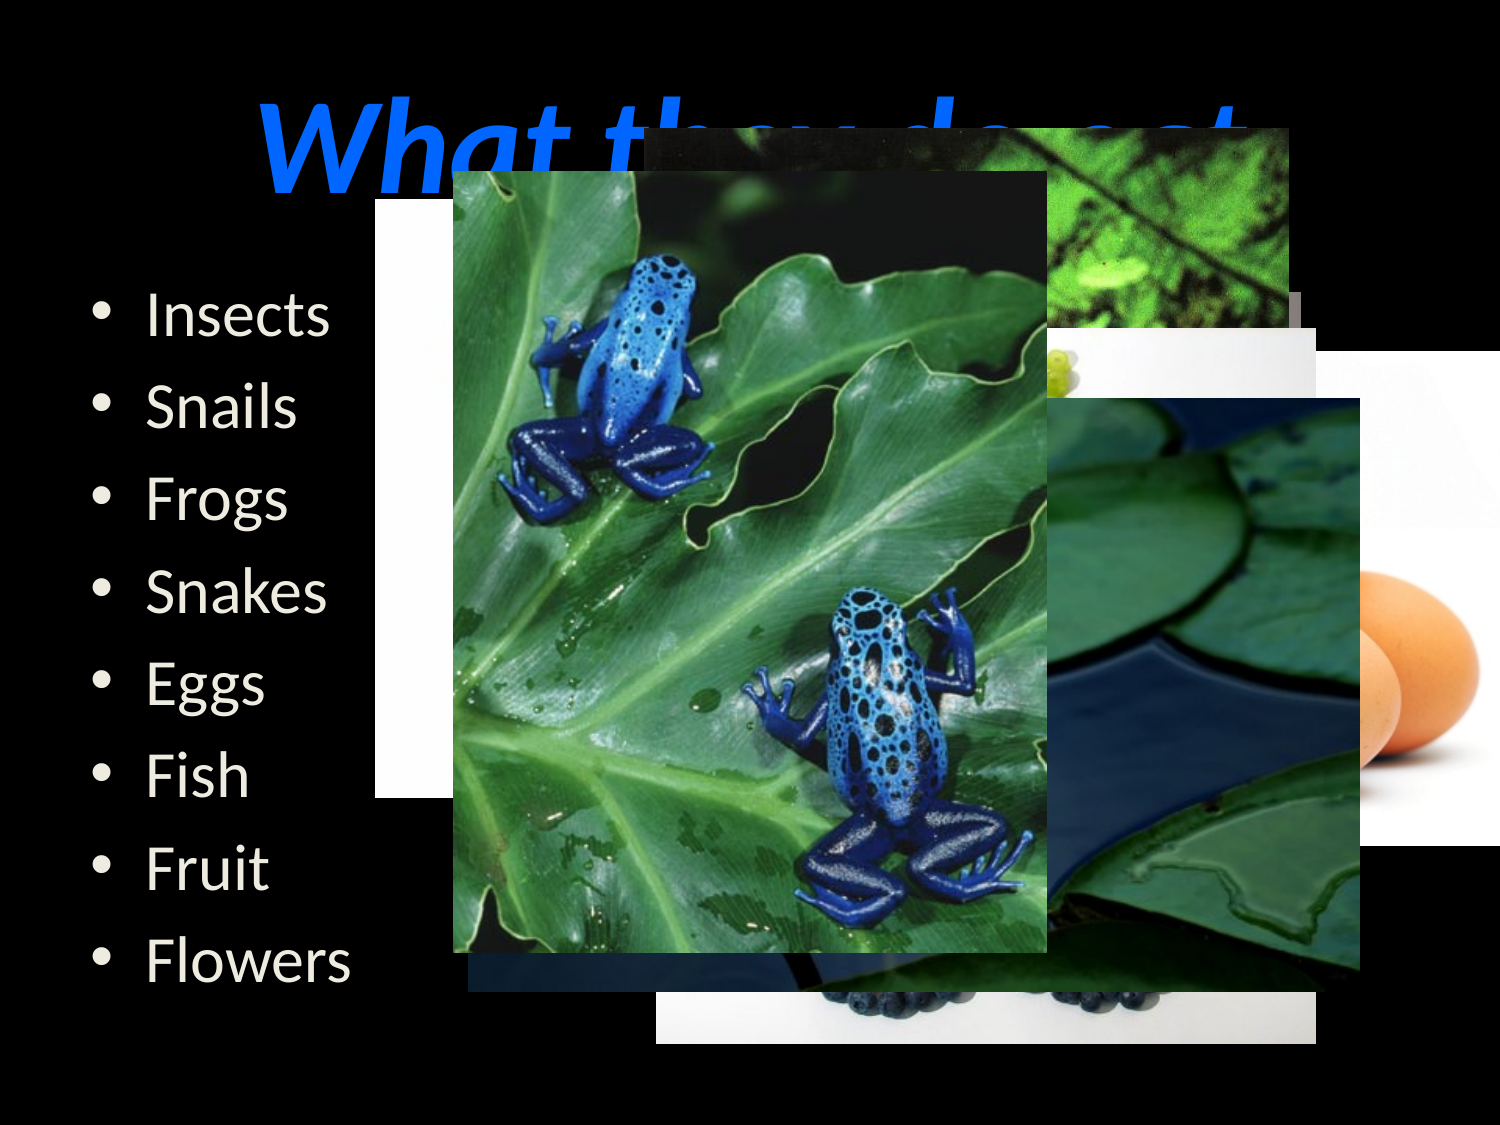

# What they do eat
Insects
Snails
Frogs
Snakes
Eggs
Fish
Fruit
Flowers